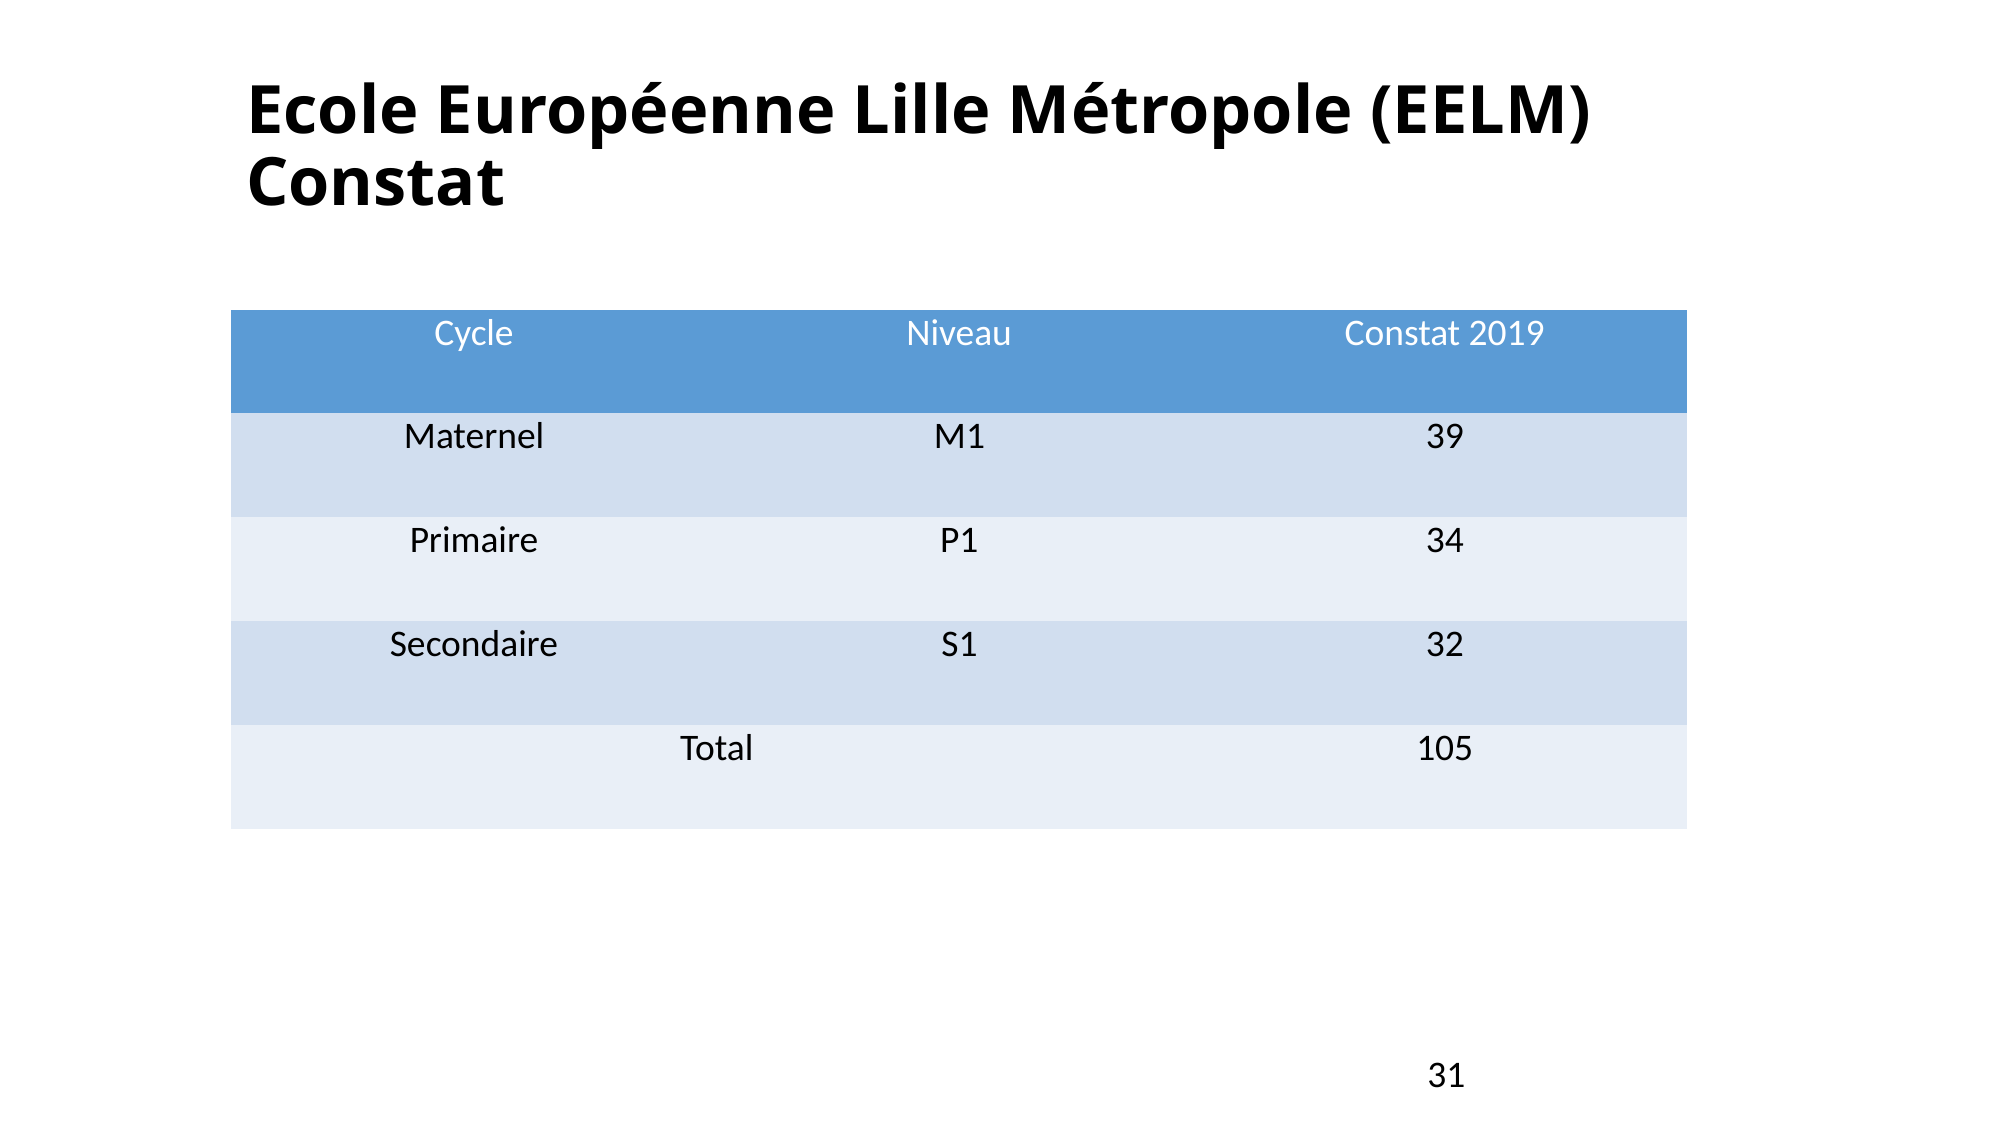

# Ecole Européenne Lille Métropole (EELM) Constat
| Cycle | Niveau | Constat 2019 |
| --- | --- | --- |
| Maternel | M1 | 39 |
| Primaire | P1 | 34 |
| Secondaire | S1 | 32 |
| Total | | 105 |